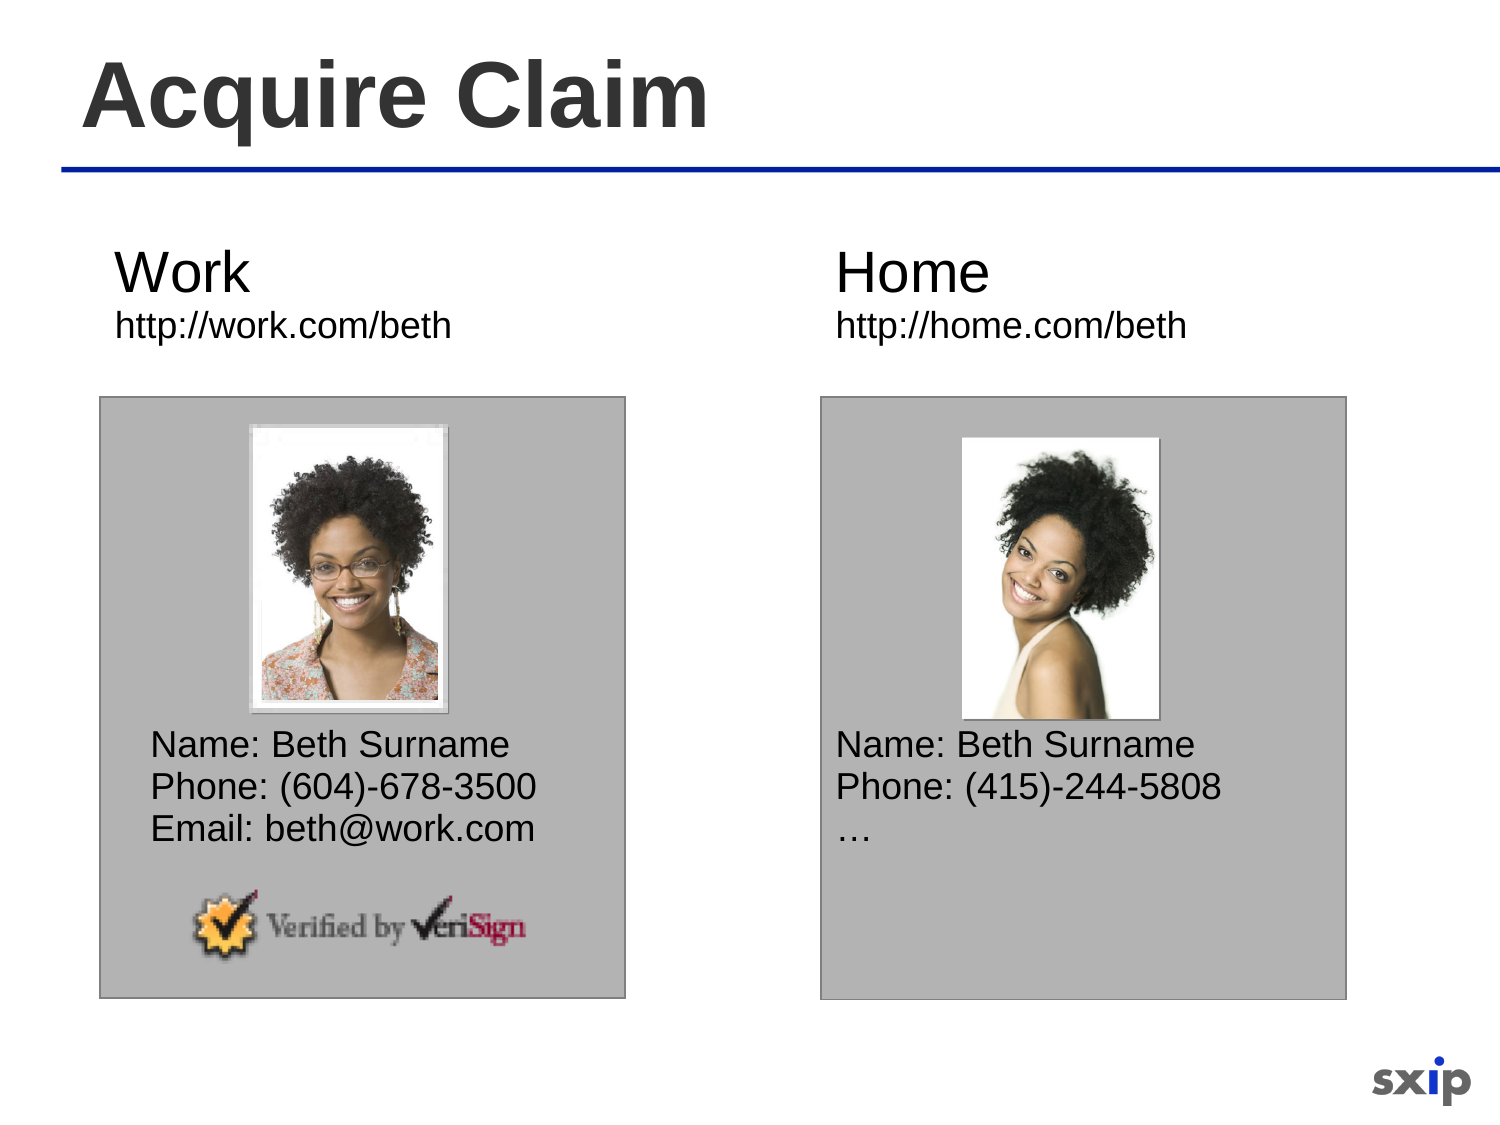

# Acquire Claim
Work
http://work.com/beth
Home
http://home.com/beth
Name: Beth Surname
Phone: (604)-678-3500
Email: beth@work.com
Name: Beth Surname
Phone: (415)-244-5808
…